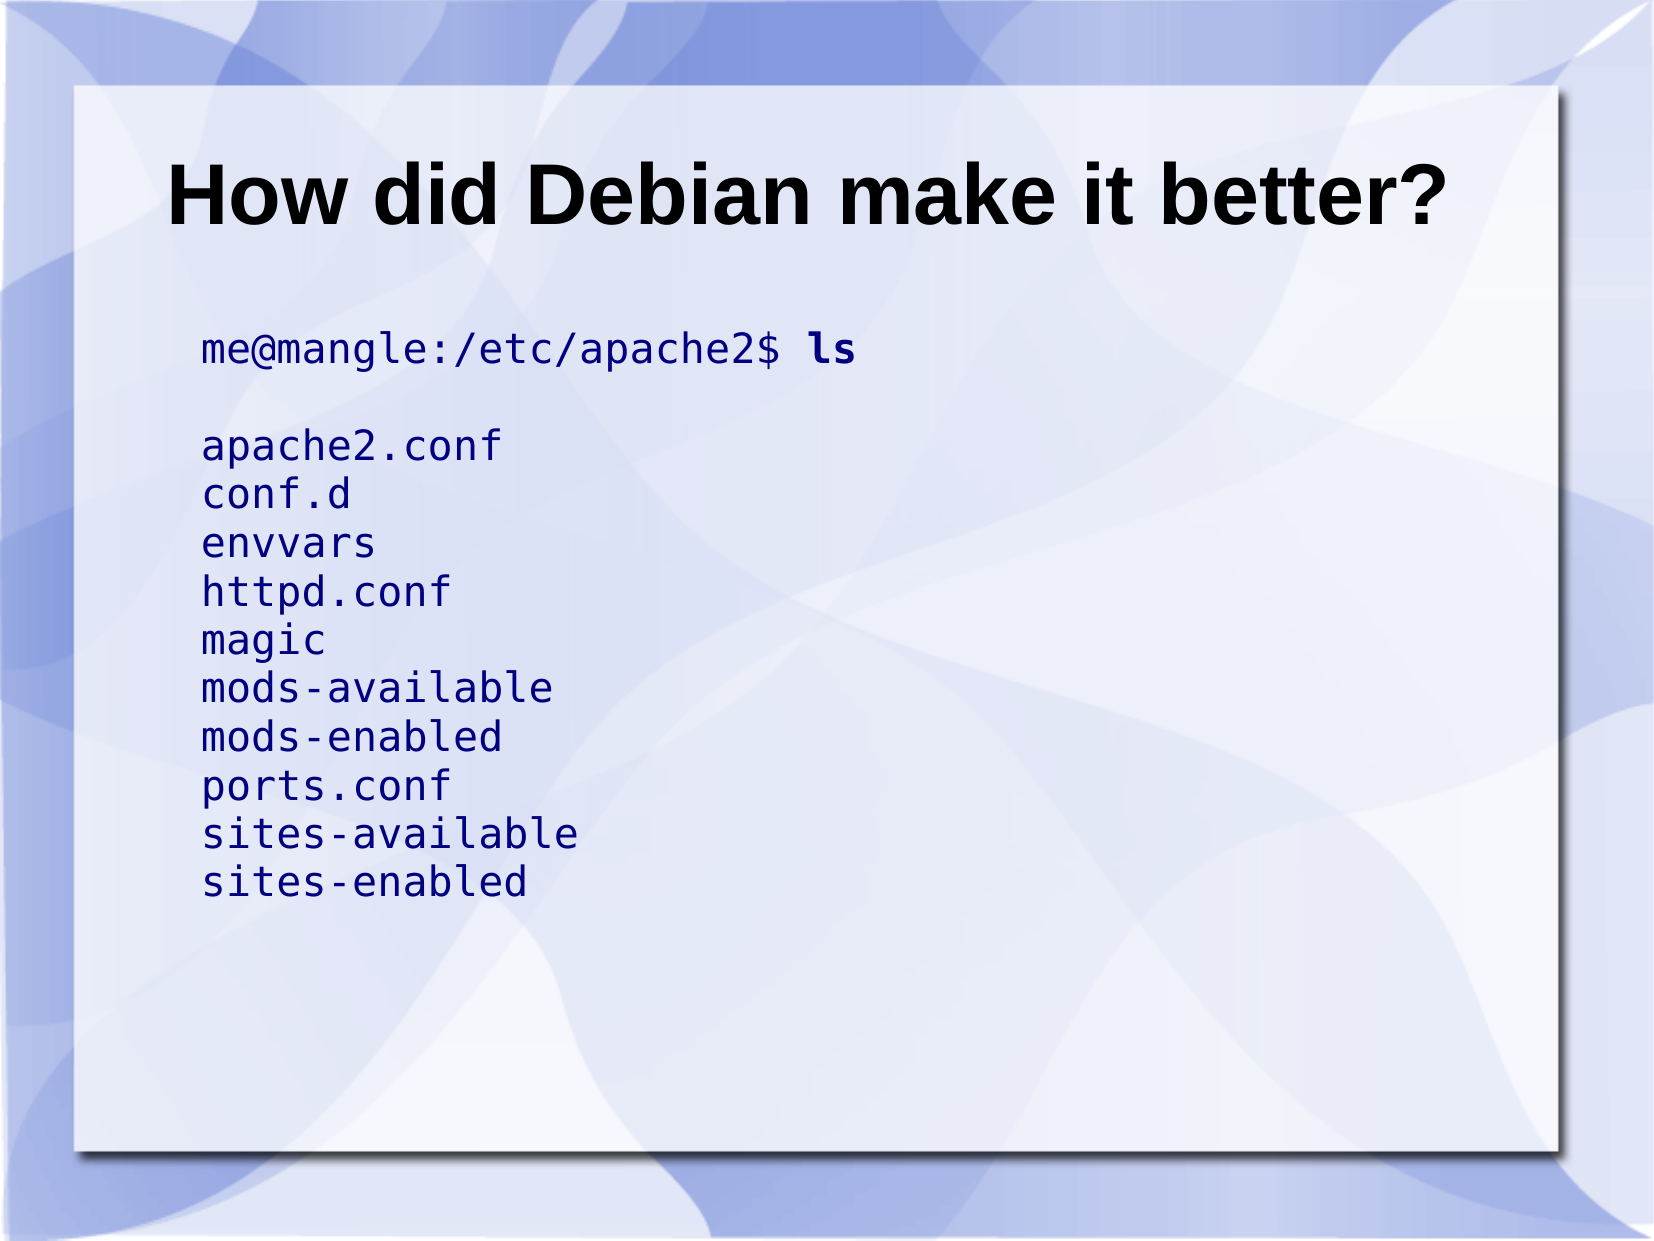

# How did Debian make it better?
me@mangle:/etc/apache2$ ls
apache2.conf
conf.d
envvars
httpd.conf
magic
mods-available
mods-enabled
ports.conf
sites-available
sites-enabled